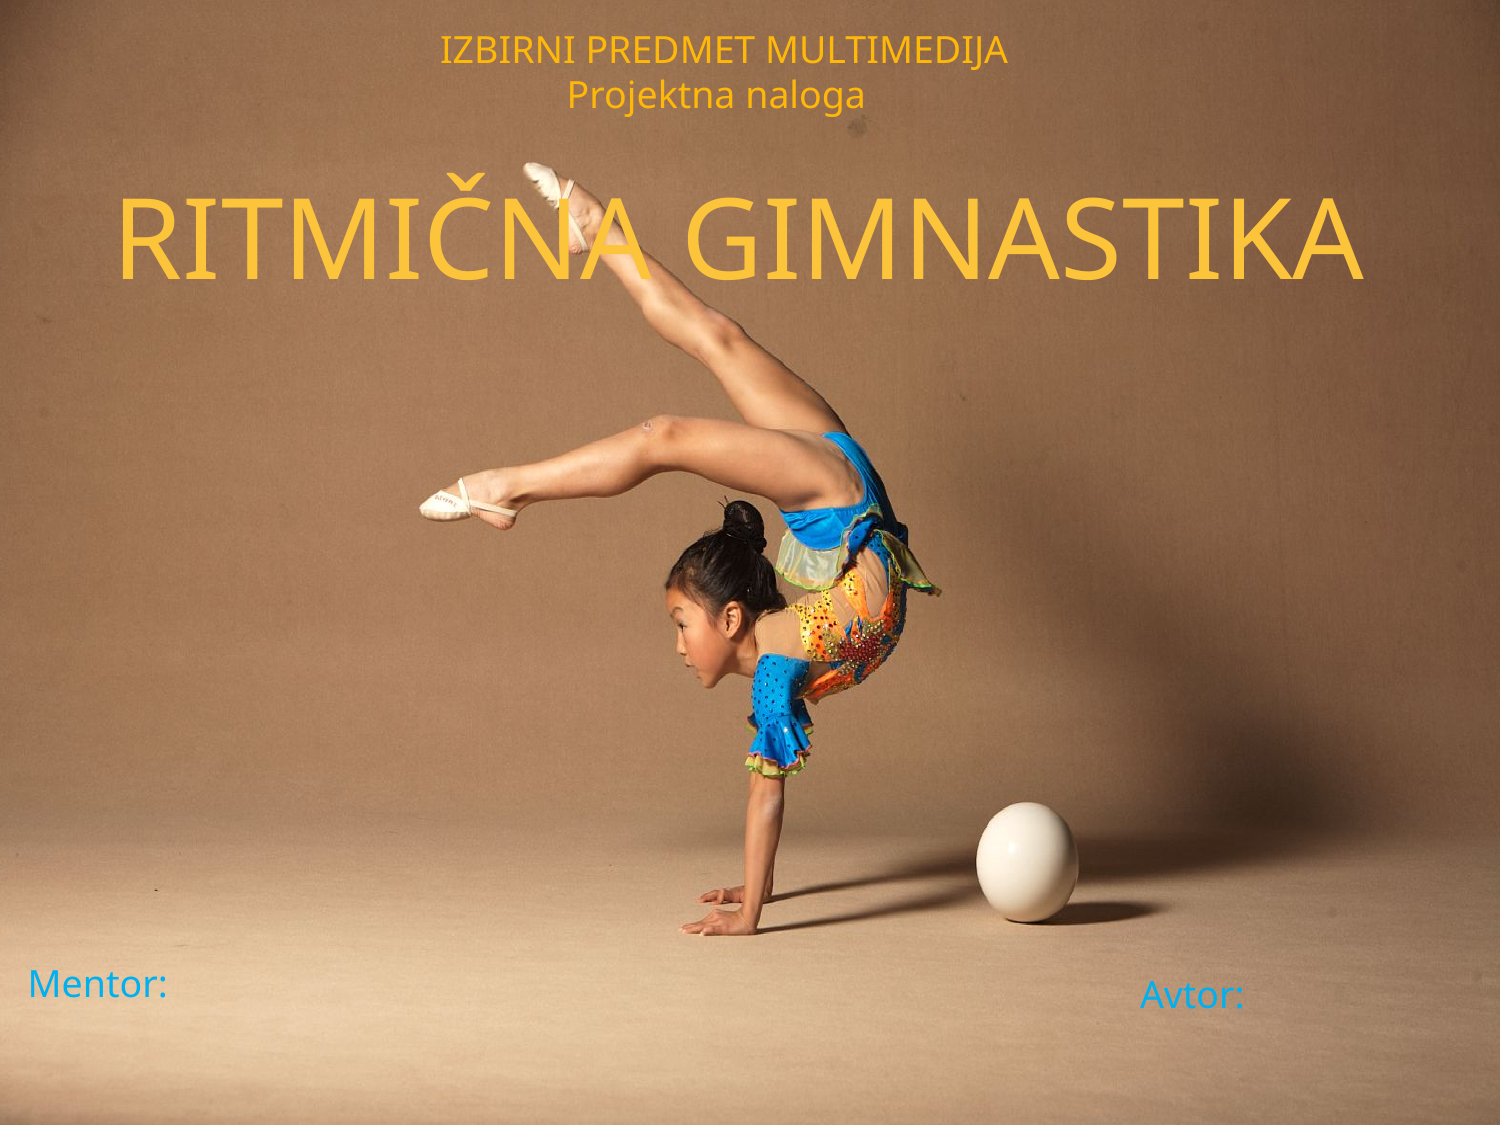

IZBIRNI PREDMET MULTIMEDIJA
 Projektna naloga
RITMIČNA GIMNASTIKA
Mentor:
Avtor: